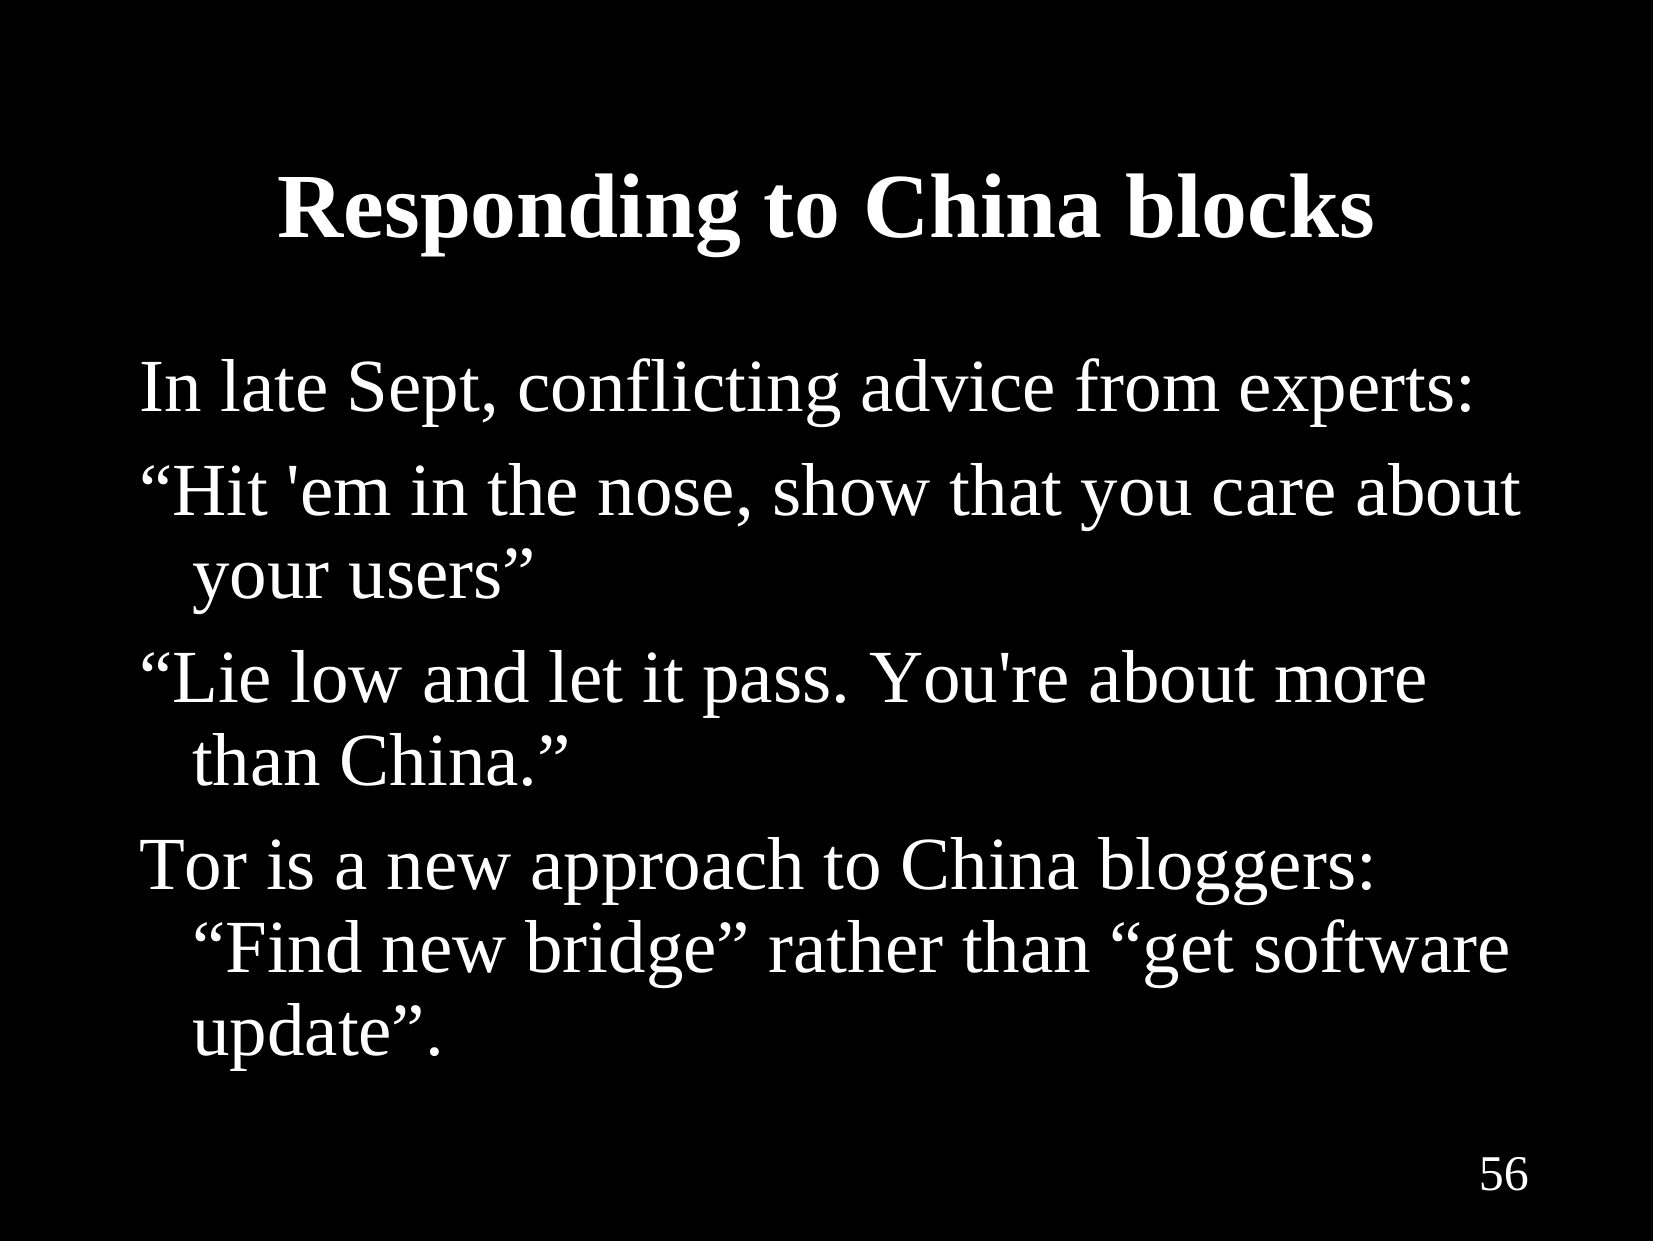

# Responding to China blocks
In late Sept, conflicting advice from experts:
“Hit 'em in the nose, show that you care about your users”
“Lie low and let it pass. You're about more than China.”
Tor is a new approach to China bloggers: “Find new bridge” rather than “get software update”.